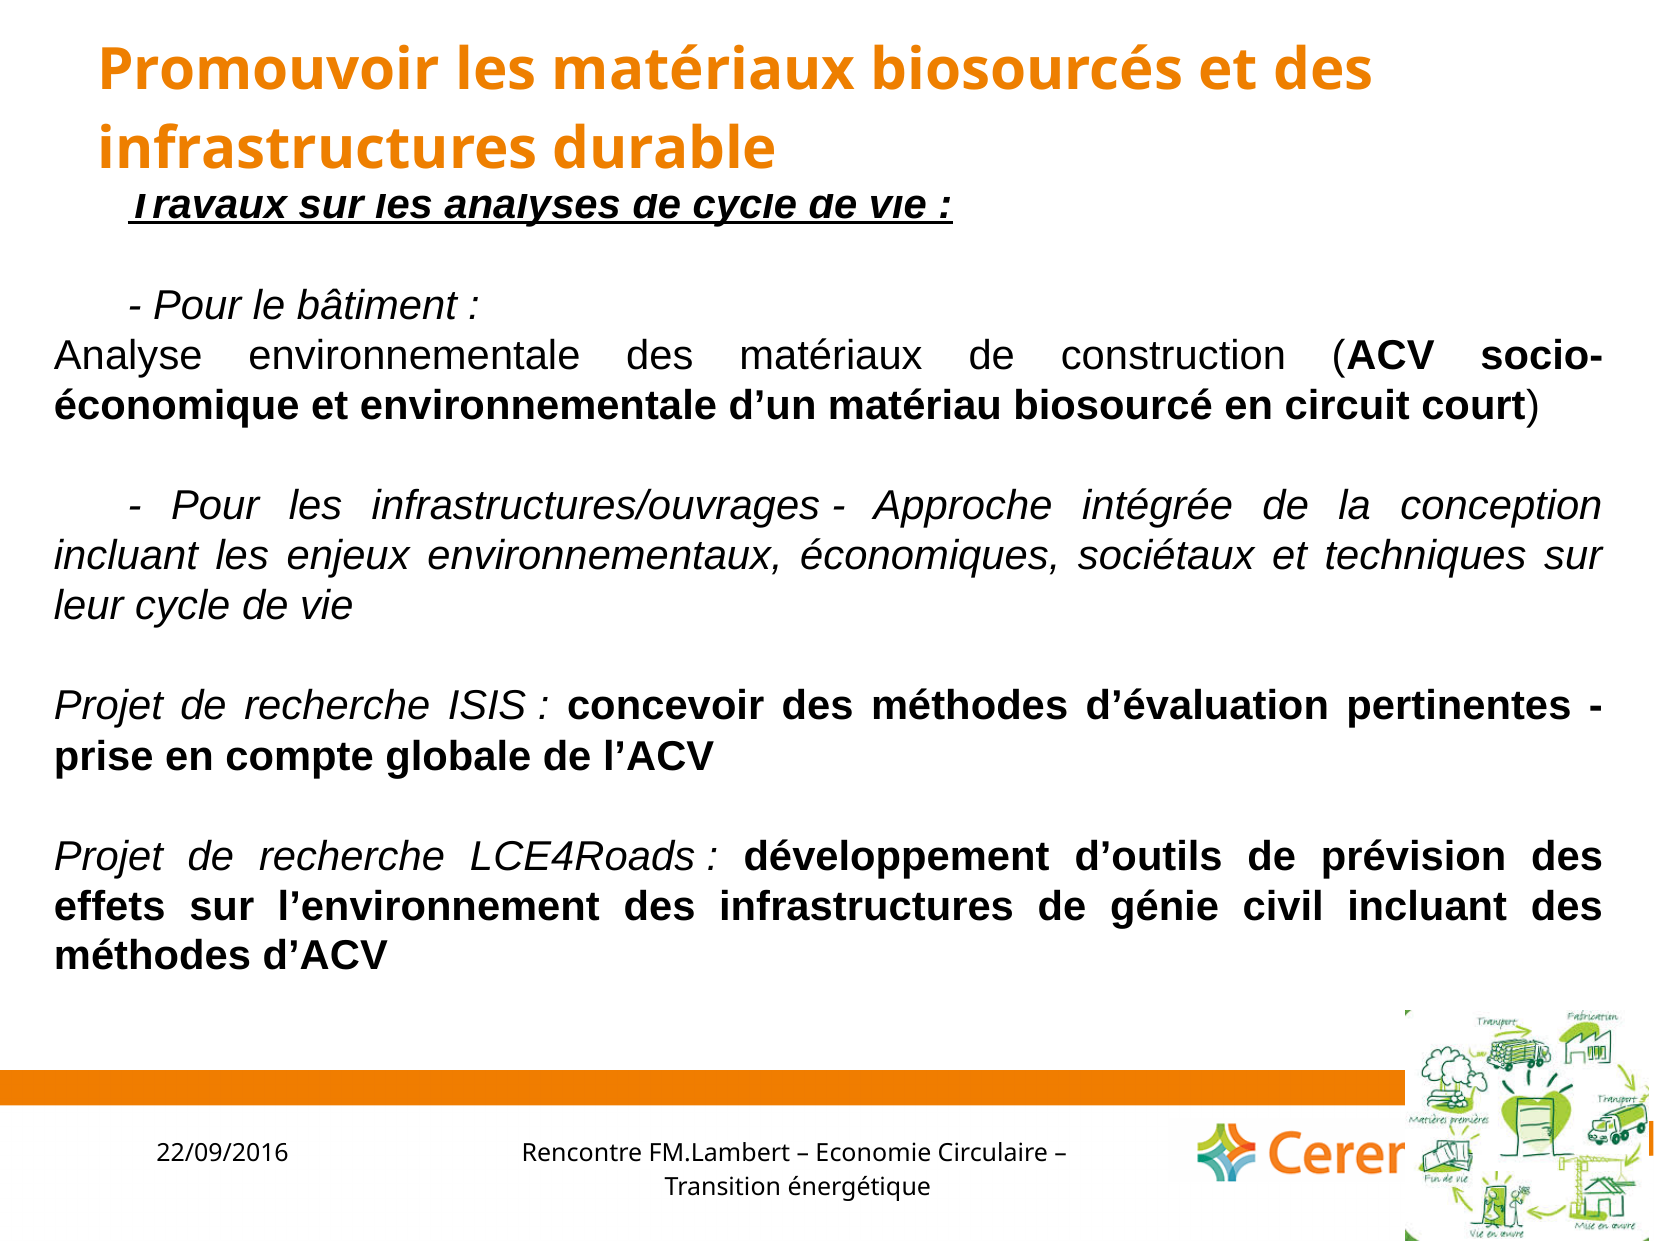

Promouvoir les matériaux biosourcés et des infrastructures durable
	Travaux sur les analyses de cycle de vie :
	- Pour le bâtiment :
Analyse environnementale des matériaux de construction (ACV socio-économique et environnementale d’un matériau biosourcé en circuit court)
	- Pour les infrastructures/ouvrages - Approche intégrée de la conception incluant les enjeux environnementaux, économiques, sociétaux et techniques sur leur cycle de vie
Projet de recherche ISIS : concevoir des méthodes d’évaluation pertinentes - prise en compte globale de l’ACV
Projet de recherche LCE4Roads : développement d’outils de prévision des effets sur l’environnement des infrastructures de génie civil incluant des méthodes d’ACV